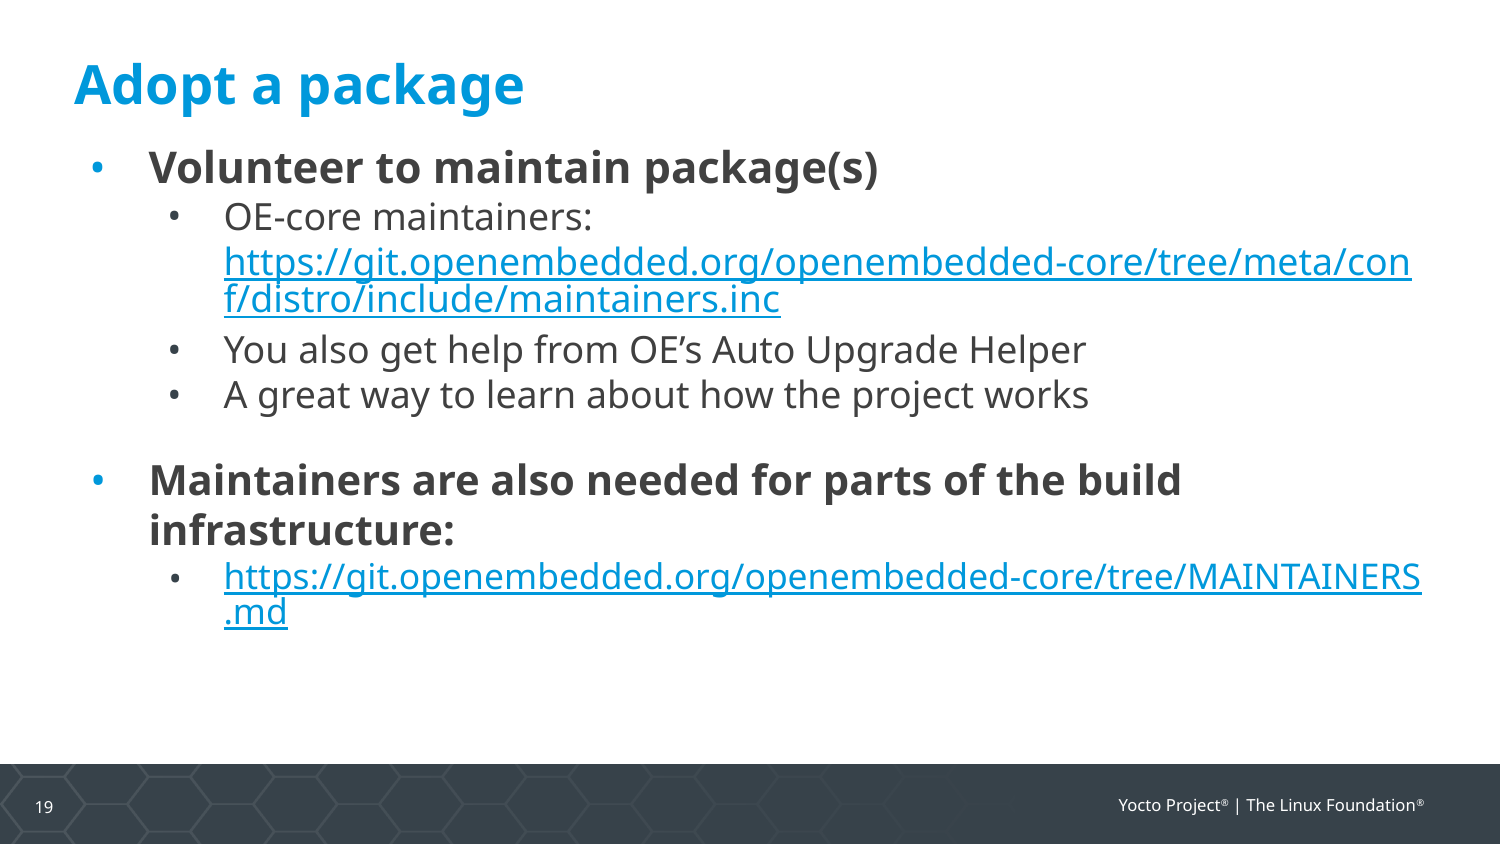

# Adopt a package
Volunteer to maintain package(s)
OE-core maintainers:
https://git.openembedded.org/openembedded-core/tree/meta/conf/distro/include/maintainers.inc
You also get help from OE’s Auto Upgrade Helper
A great way to learn about how the project works
Maintainers are also needed for parts of the build infrastructure:
https://git.openembedded.org/openembedded-core/tree/MAINTAINERS.md